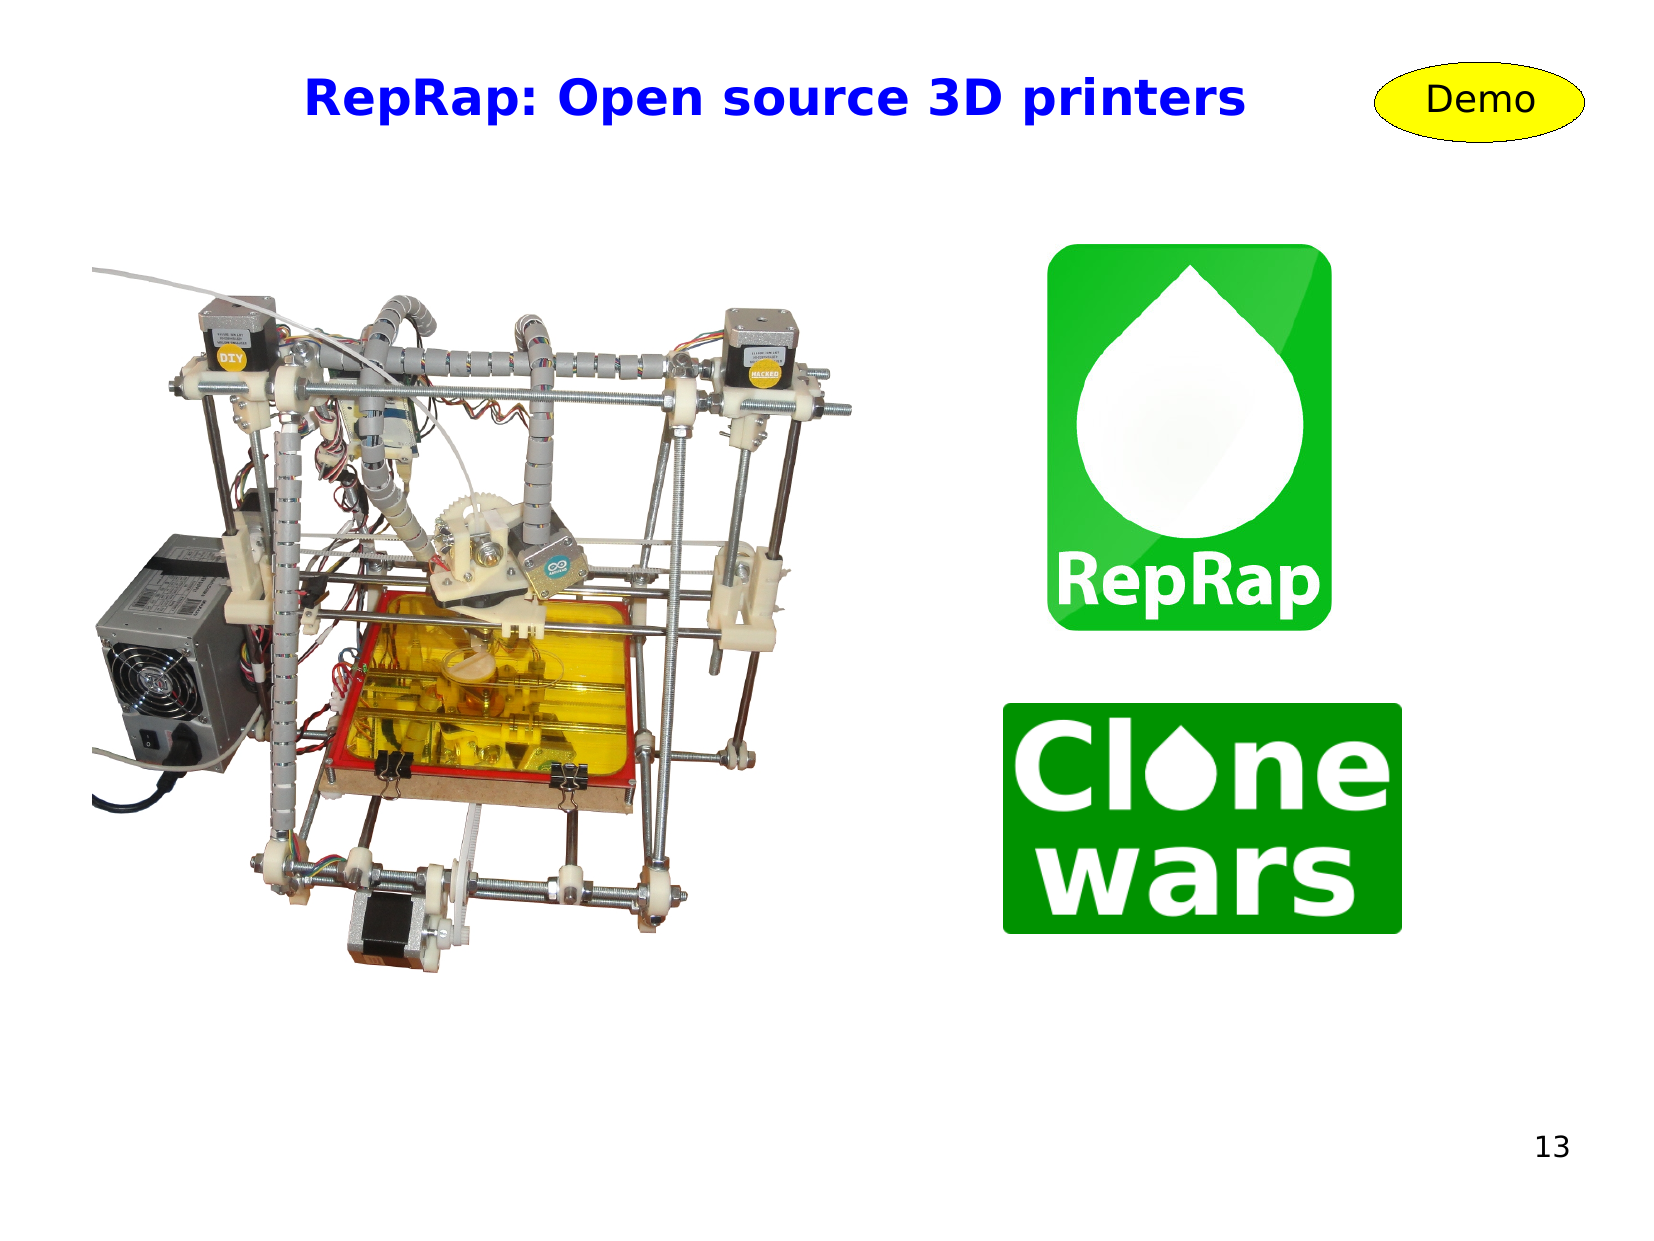

RepRap: Open source 3D printers
Demo
13